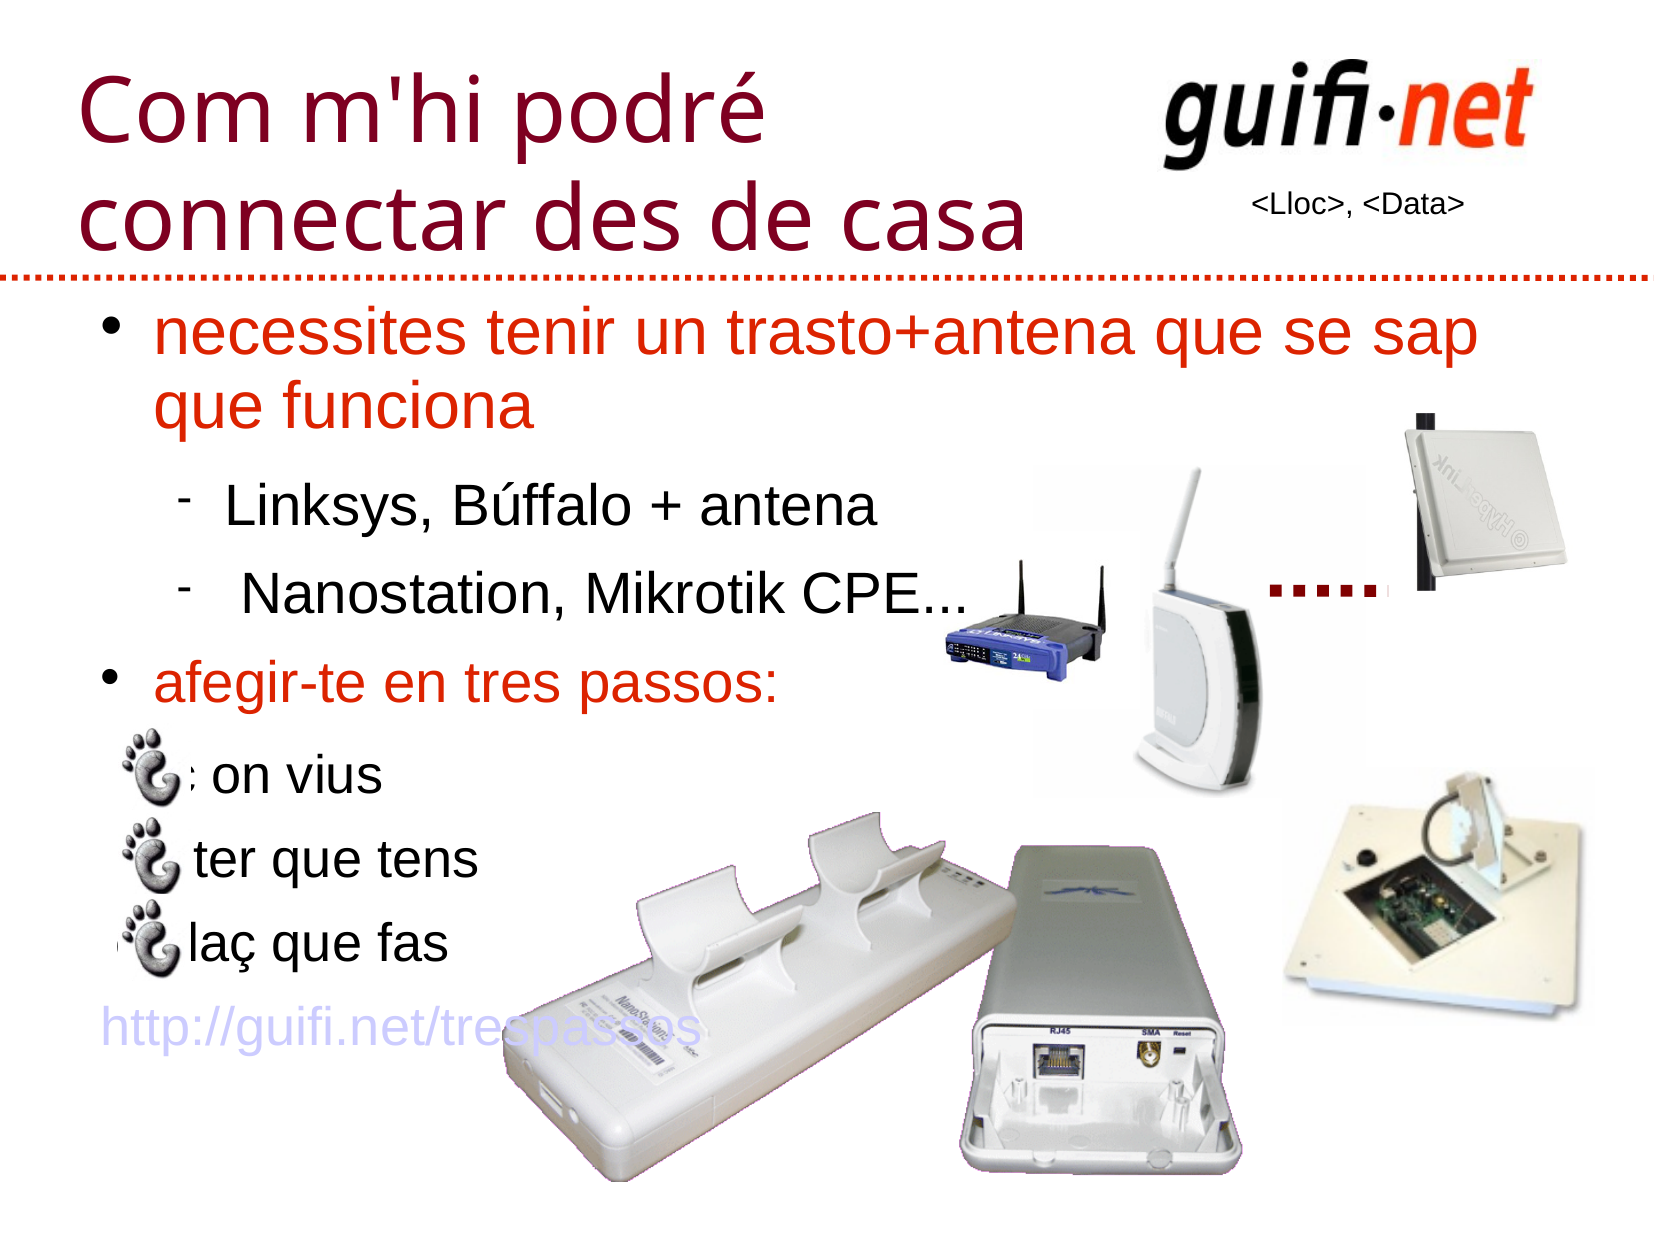

# Com m'hi podré connectar des de casa
necessites tenir un trasto+antena que se sap que funciona
Linksys, Búffalo + antena
 Nanostation, Mikrotik CPE...
afegir-te en tres passos:
 lloc on vius
 router que tens
 enllaç que fas
http://guifi.net/trespassos